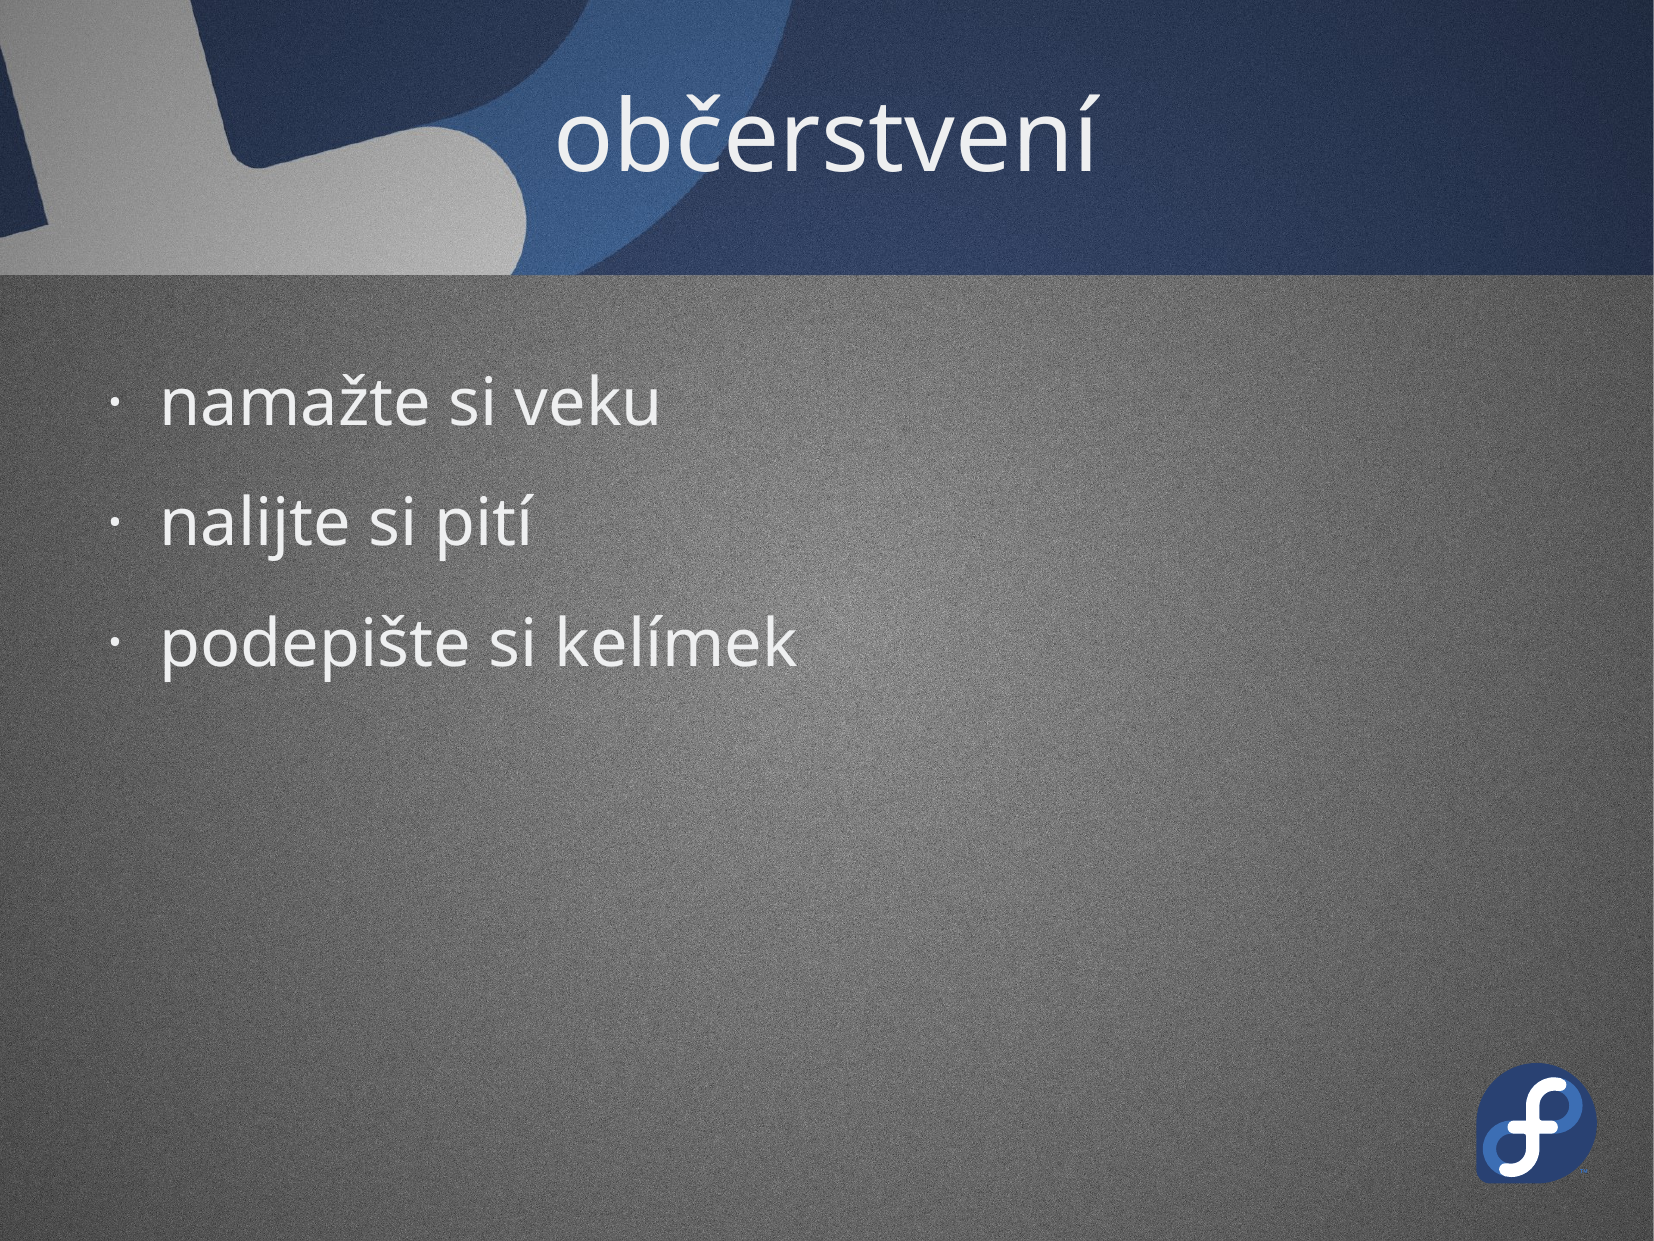

# občerstvení
namažte si veku
nalijte si pití
podepište si kelímek